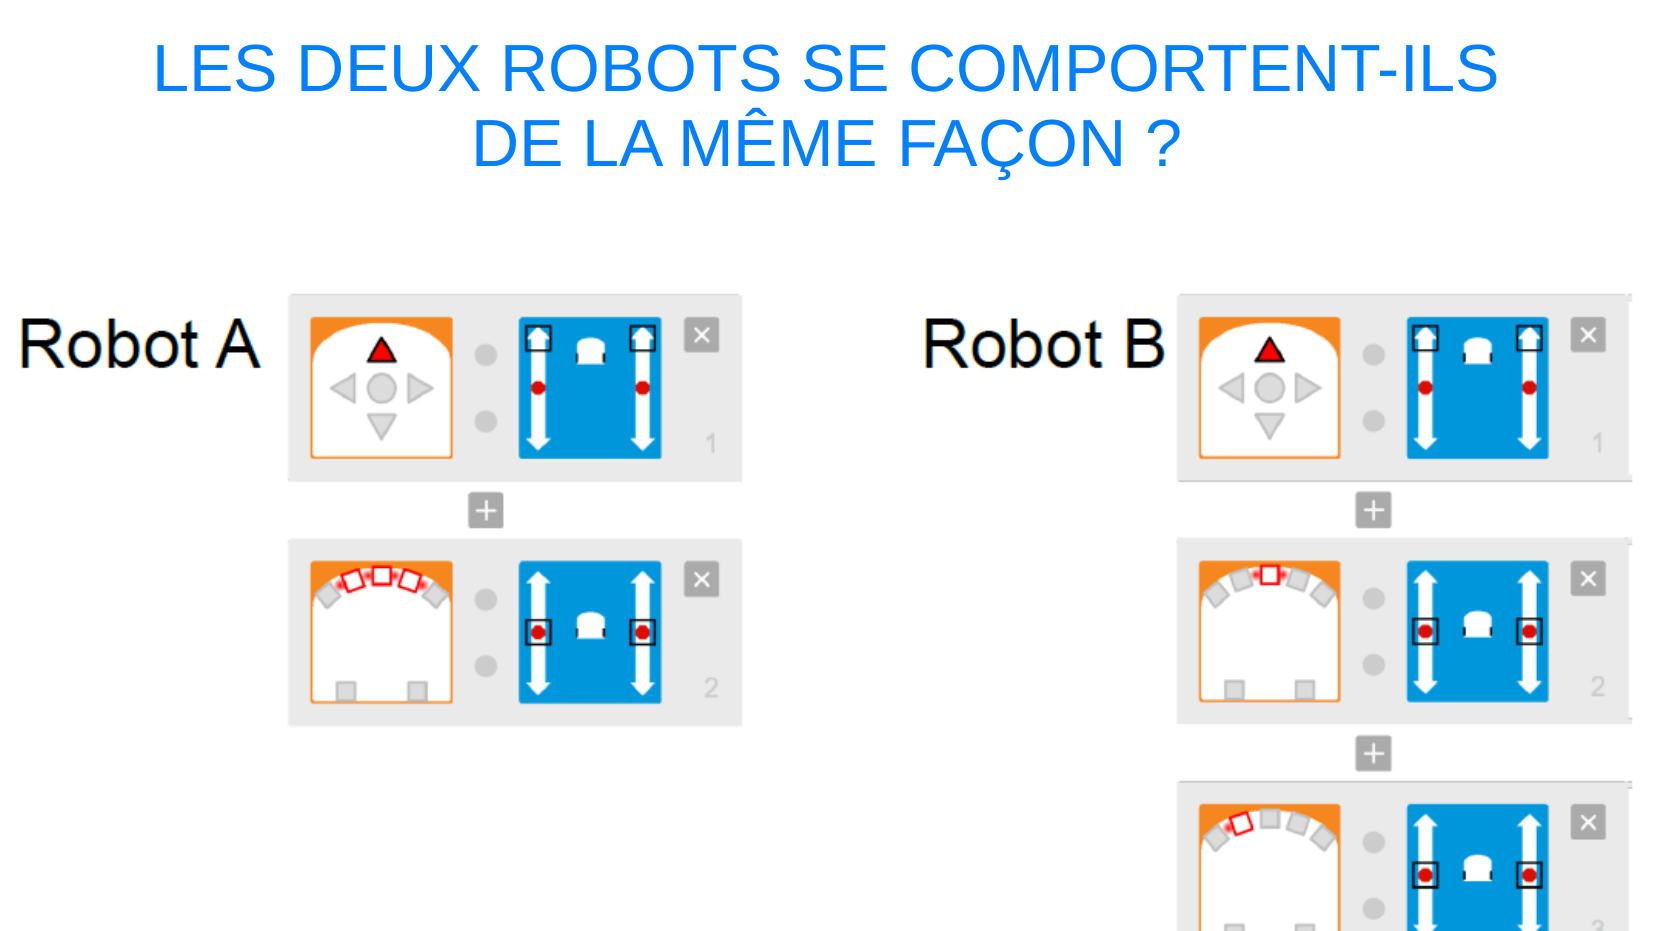

LES DEUX ROBOTS SE COMPORTENT-ILS DE LA MÊME FAÇON ?